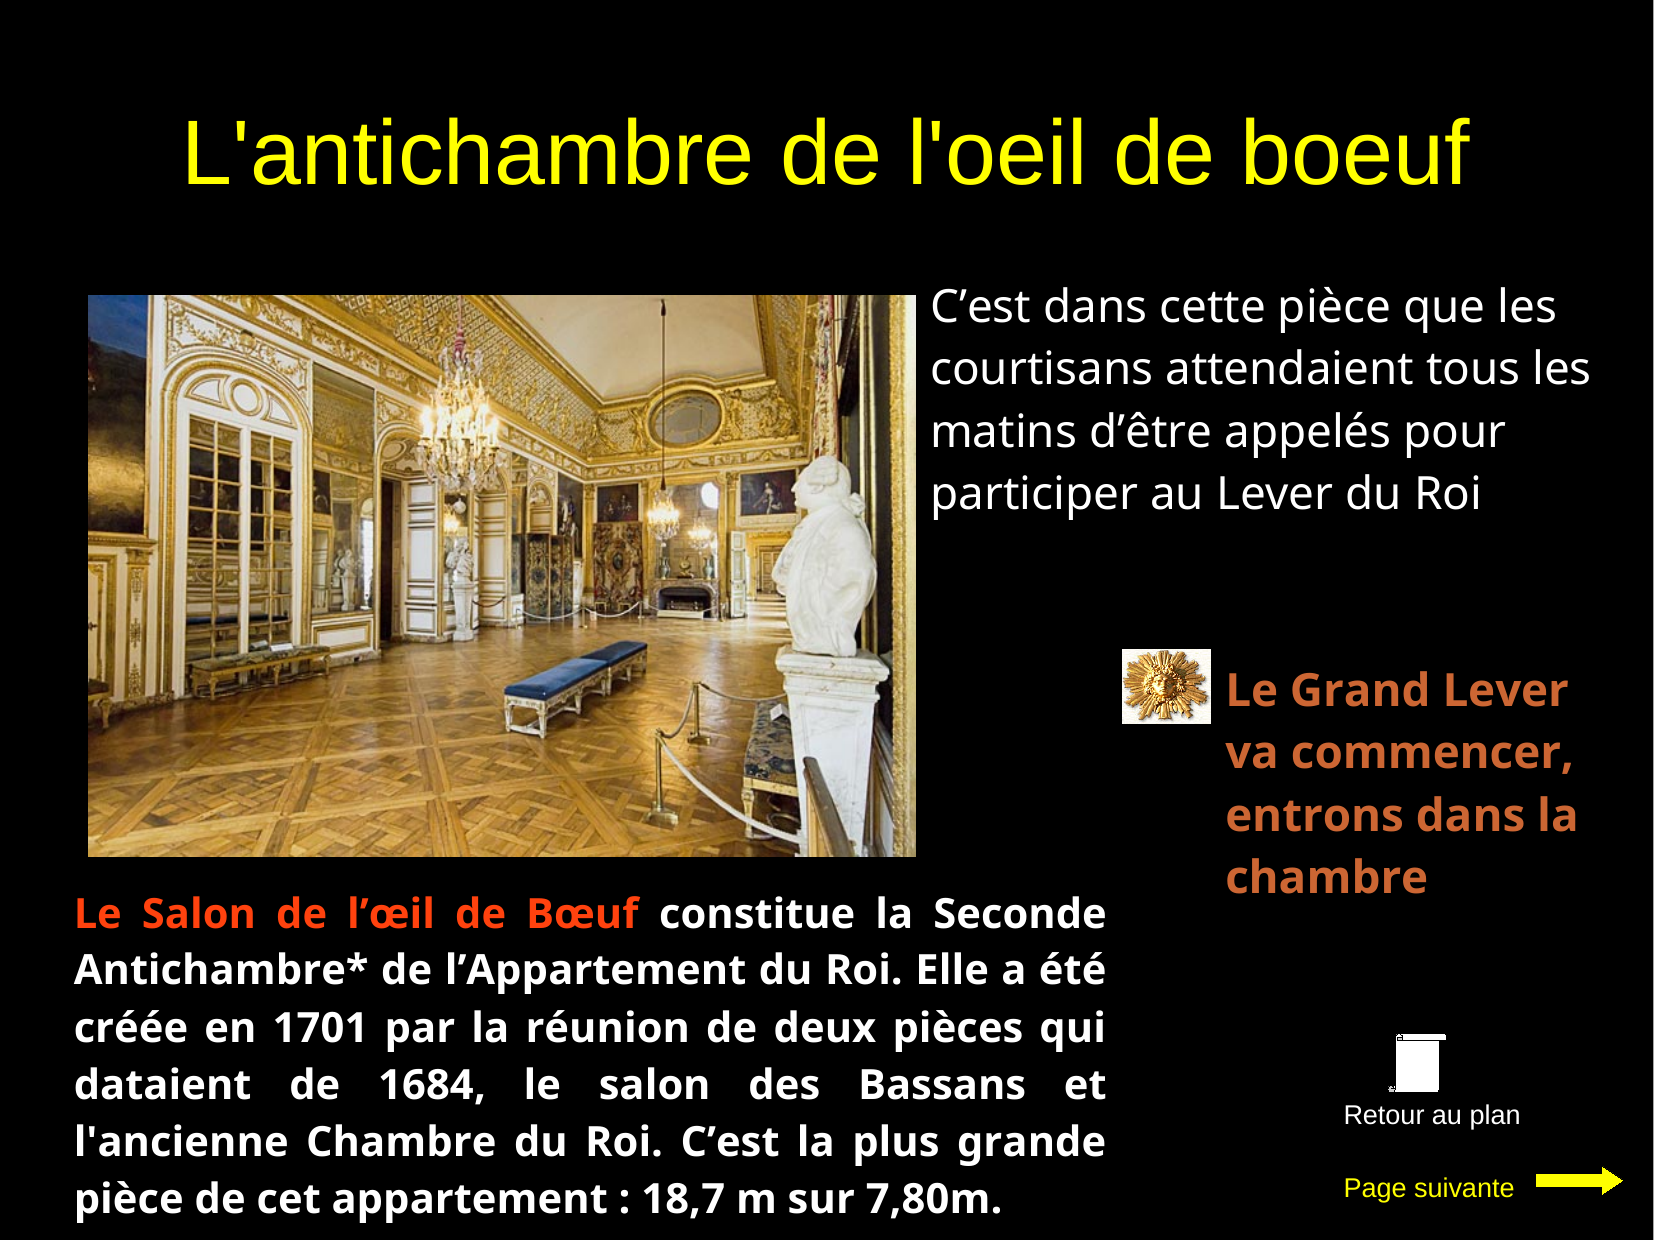

# L'antichambre de l'oeil de boeuf
C’est dans cette pièce que les courtisans attendaient tous les matins d’être appelés pour participer au Lever du Roi
Le Grand Lever va commencer, entrons dans la chambre
Le Salon de l’œil de Bœuf constitue la Seconde Antichambre* de l’Appartement du Roi. Elle a été créée en 1701 par la réunion de deux pièces qui dataient de 1684, le salon des Bassans et l'ancienne Chambre du Roi. C’est la plus grande pièce de cet appartement : 18,7 m sur 7,80m.
Retour au plan
Page suivante